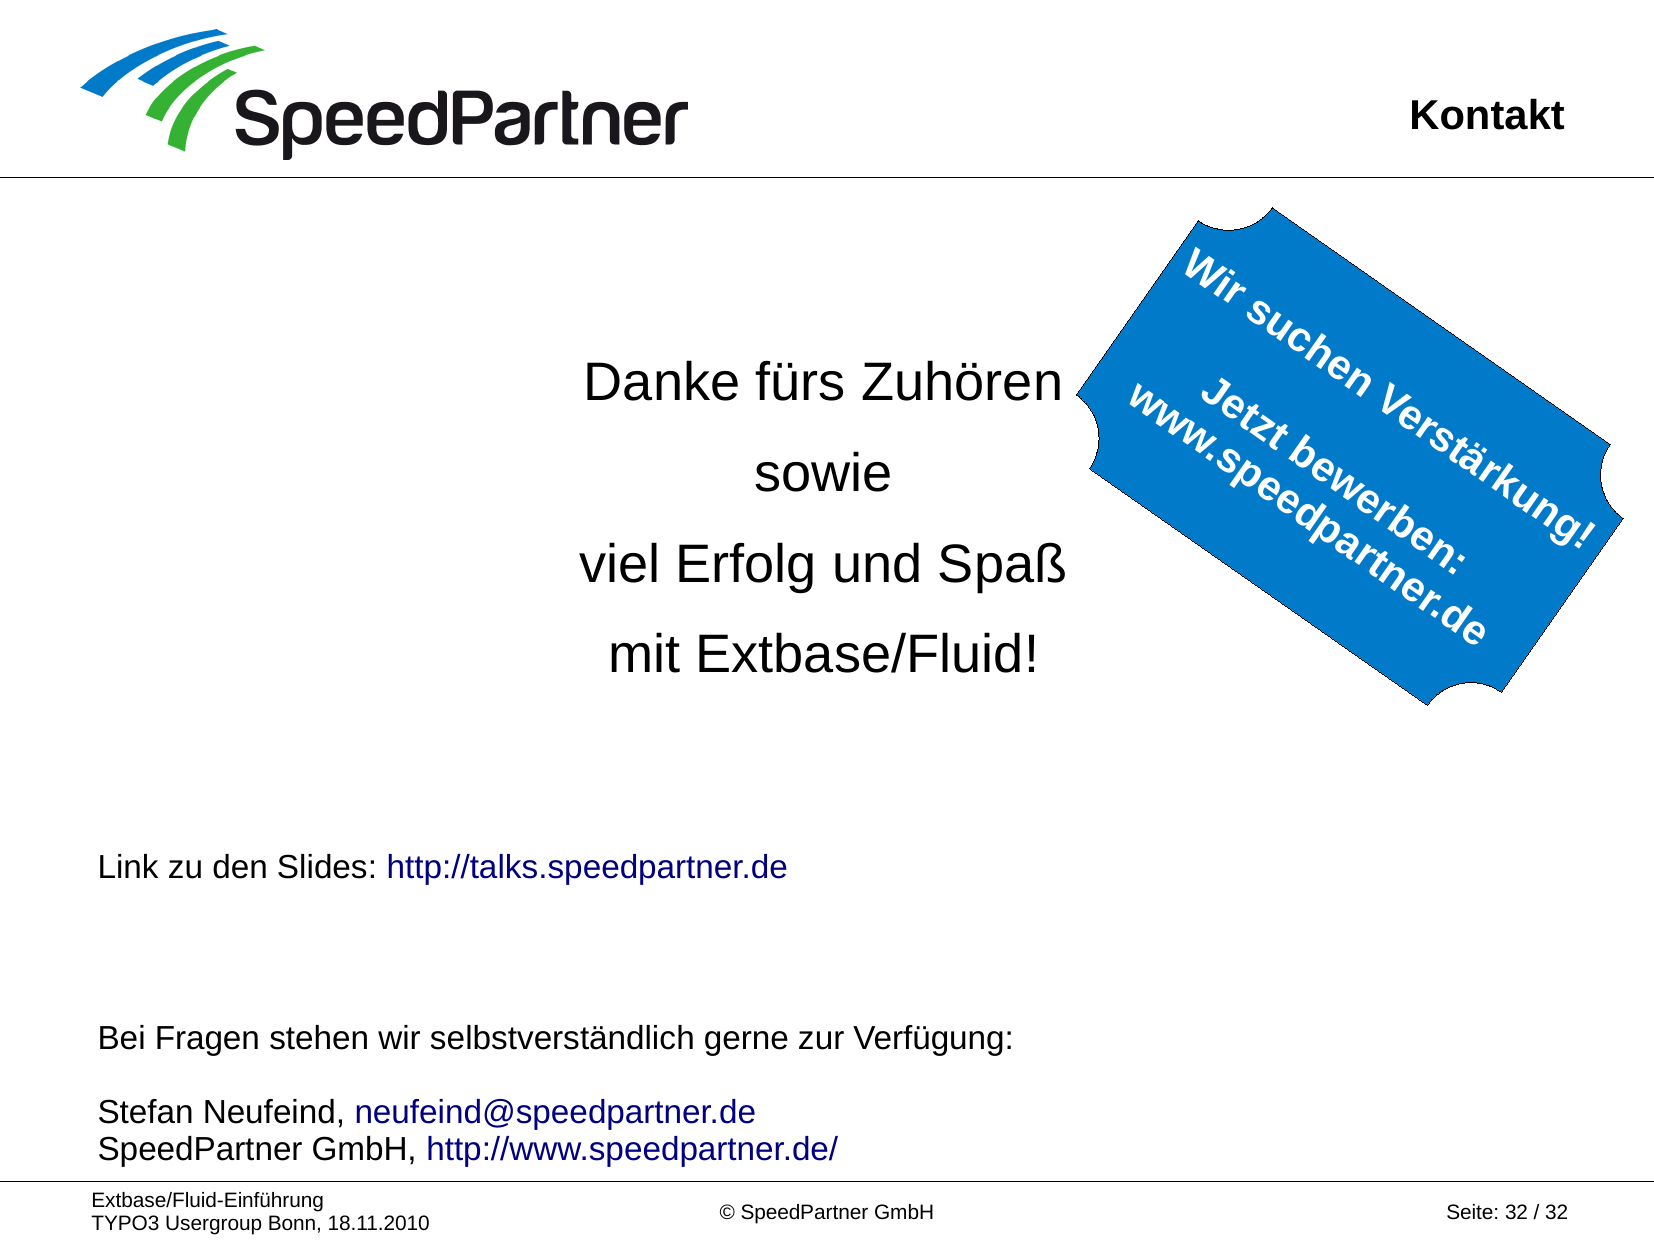

# Kontakt
Danke fürs Zuhören
sowie
viel Erfolg und Spaß
mit Extbase/Fluid!
Link zu den Slides: http://talks.speedpartner.de
Bei Fragen stehen wir selbstverständlich gerne zur Verfügung:
Stefan Neufeind, neufeind@speedpartner.de
SpeedPartner GmbH, http://www.speedpartner.de/
Wir suchen Verstärkung!
Jetzt bewerben:
www.speedpartner.de